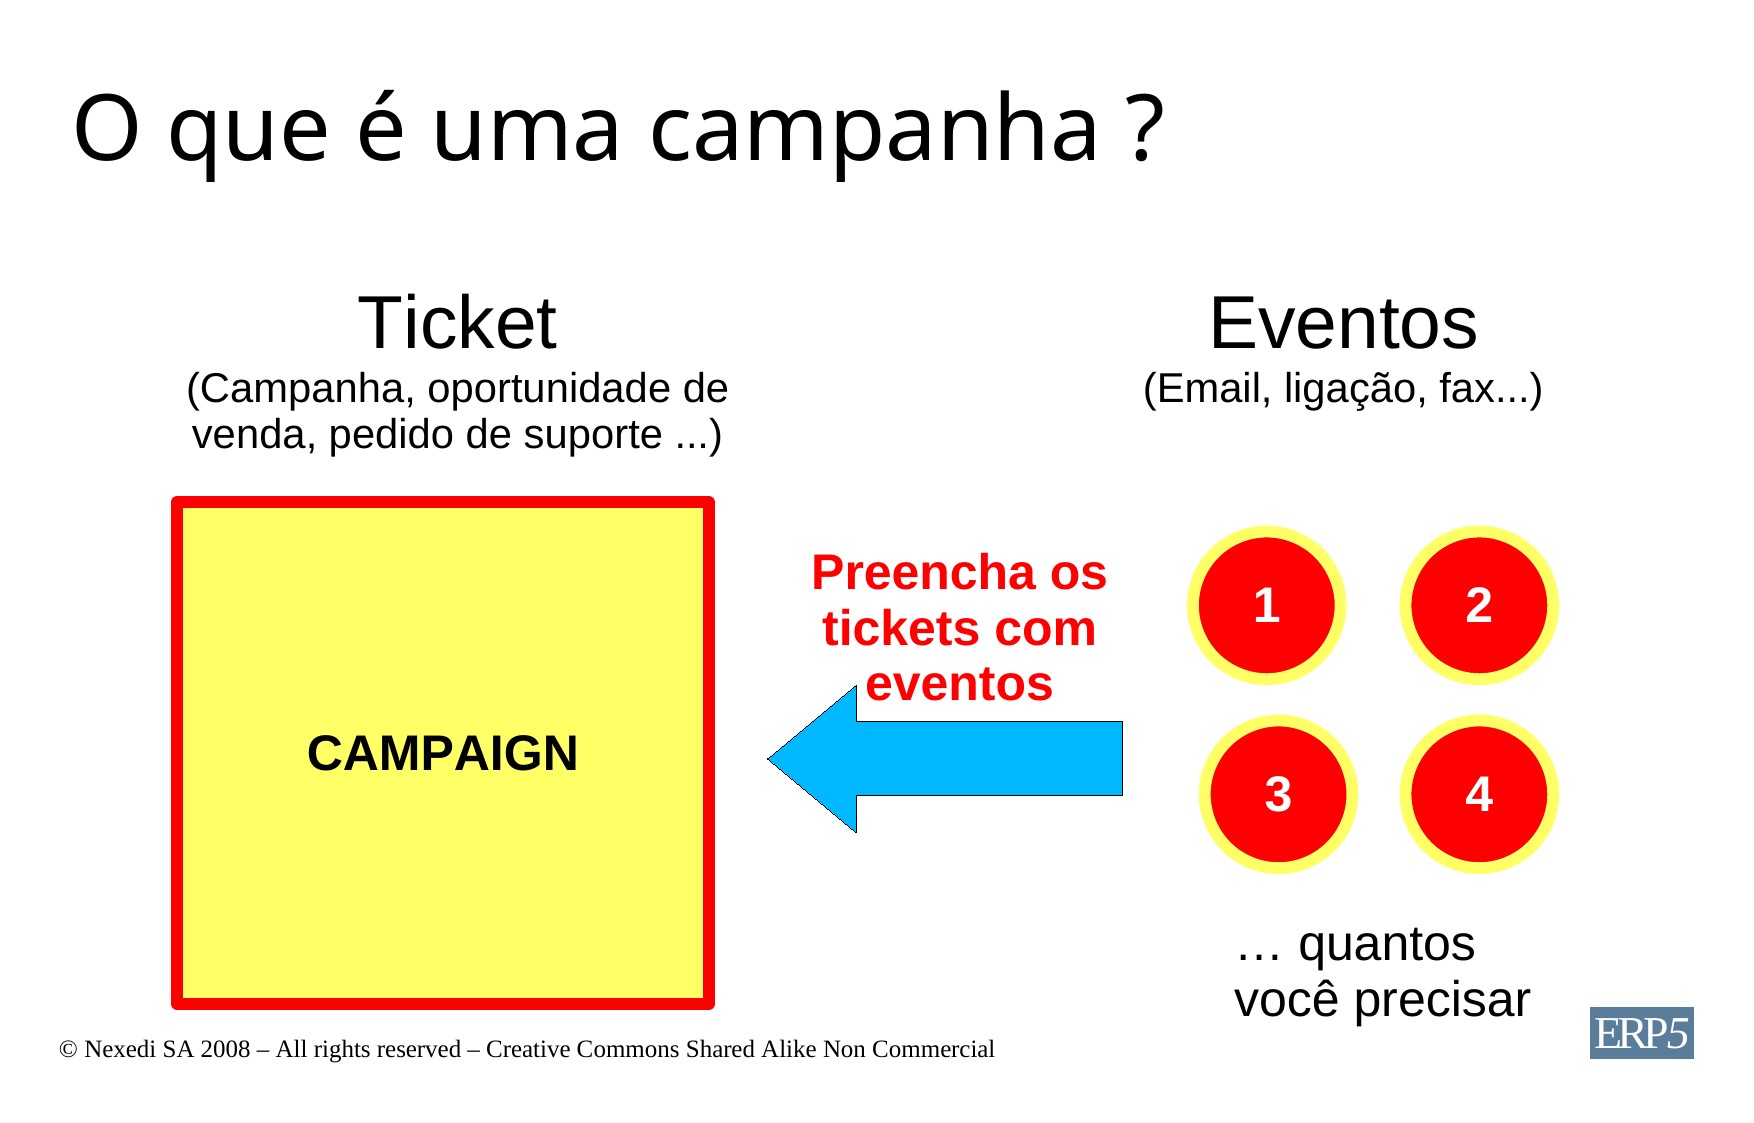

# O que é uma campanha ?
Ticket
(Campanha, oportunidade de venda, pedido de suporte ...)
Eventos
(Email, ligação, fax...)
CAMPAIGN
1
2
Preencha os tickets com eventos
3
4
… quantos você precisar